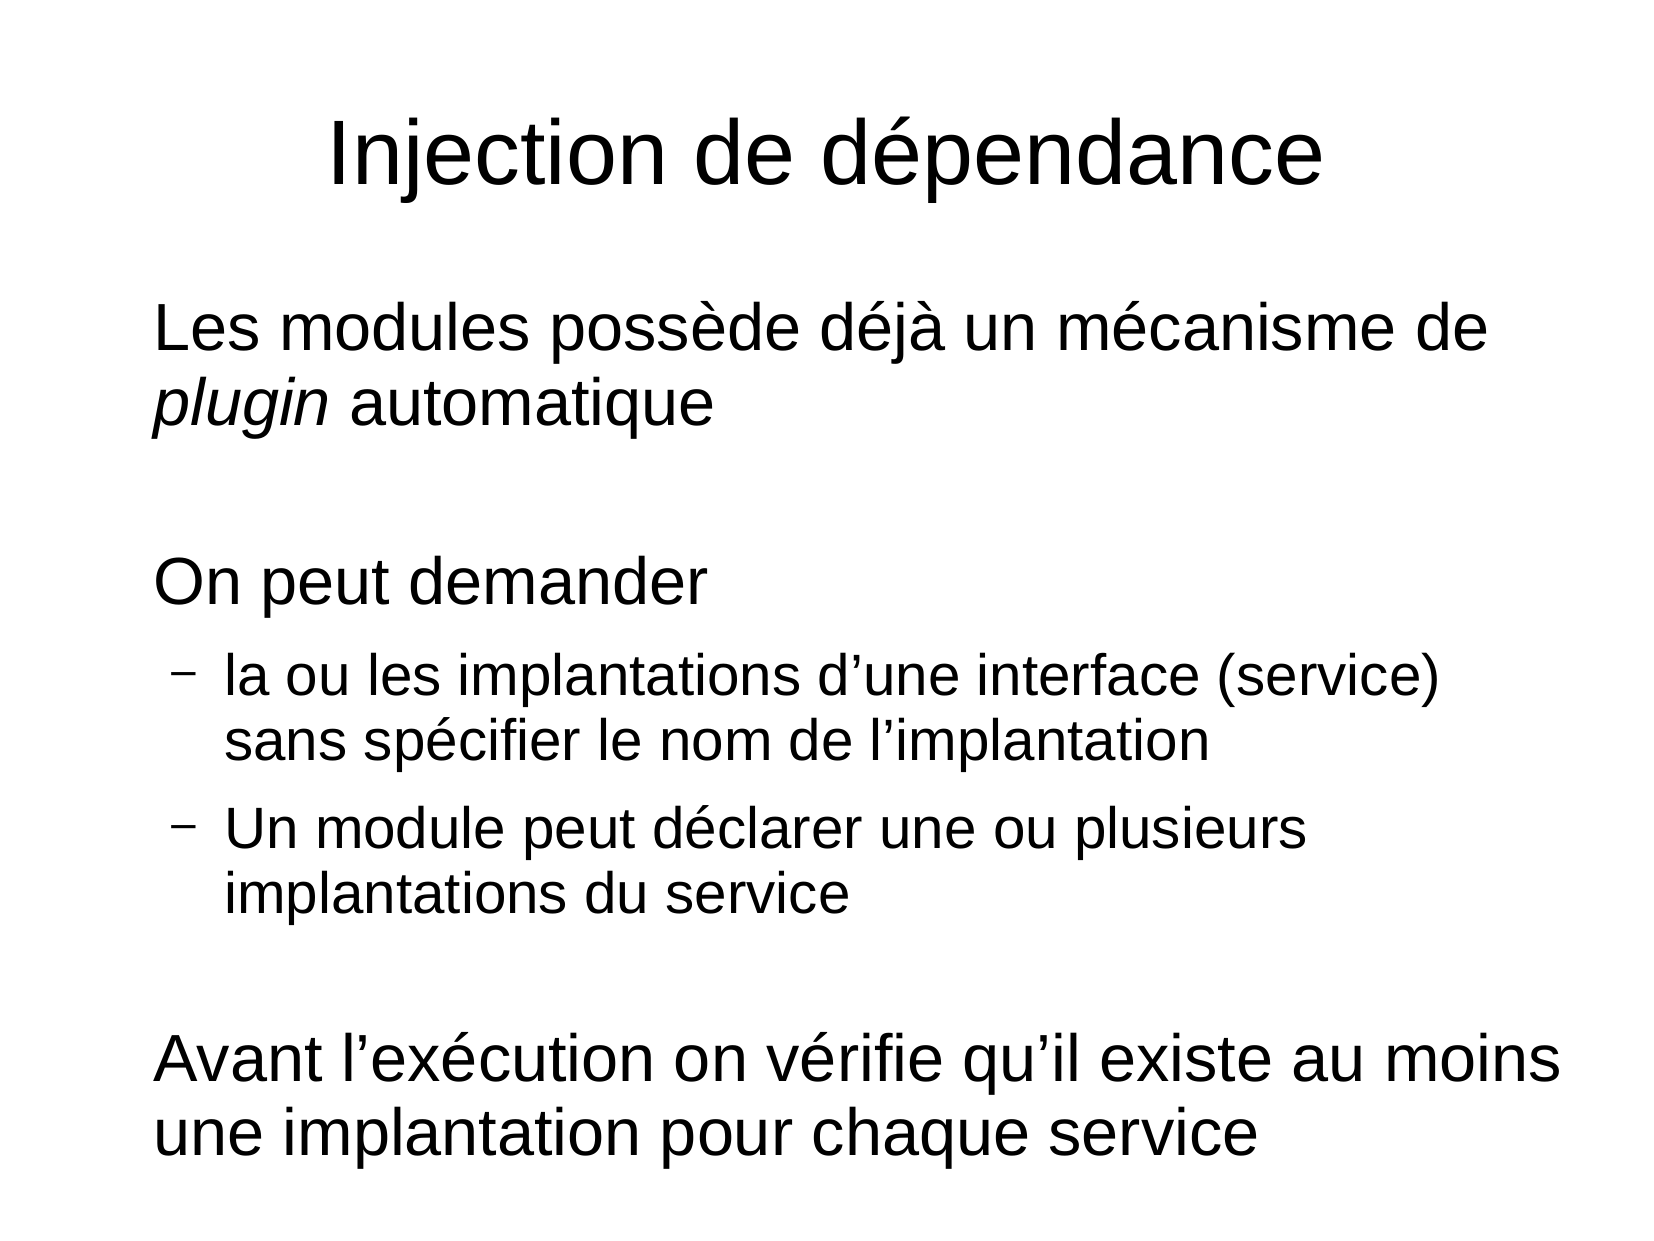

# Injection de dépendance
Les modules possède déjà un mécanisme de plugin automatique
On peut demander
la ou les implantations d’une interface (service) sans spécifier le nom de l’implantation
Un module peut déclarer une ou plusieurs implantations du service
Avant l’exécution on vérifie qu’il existe au moins une implantation pour chaque service